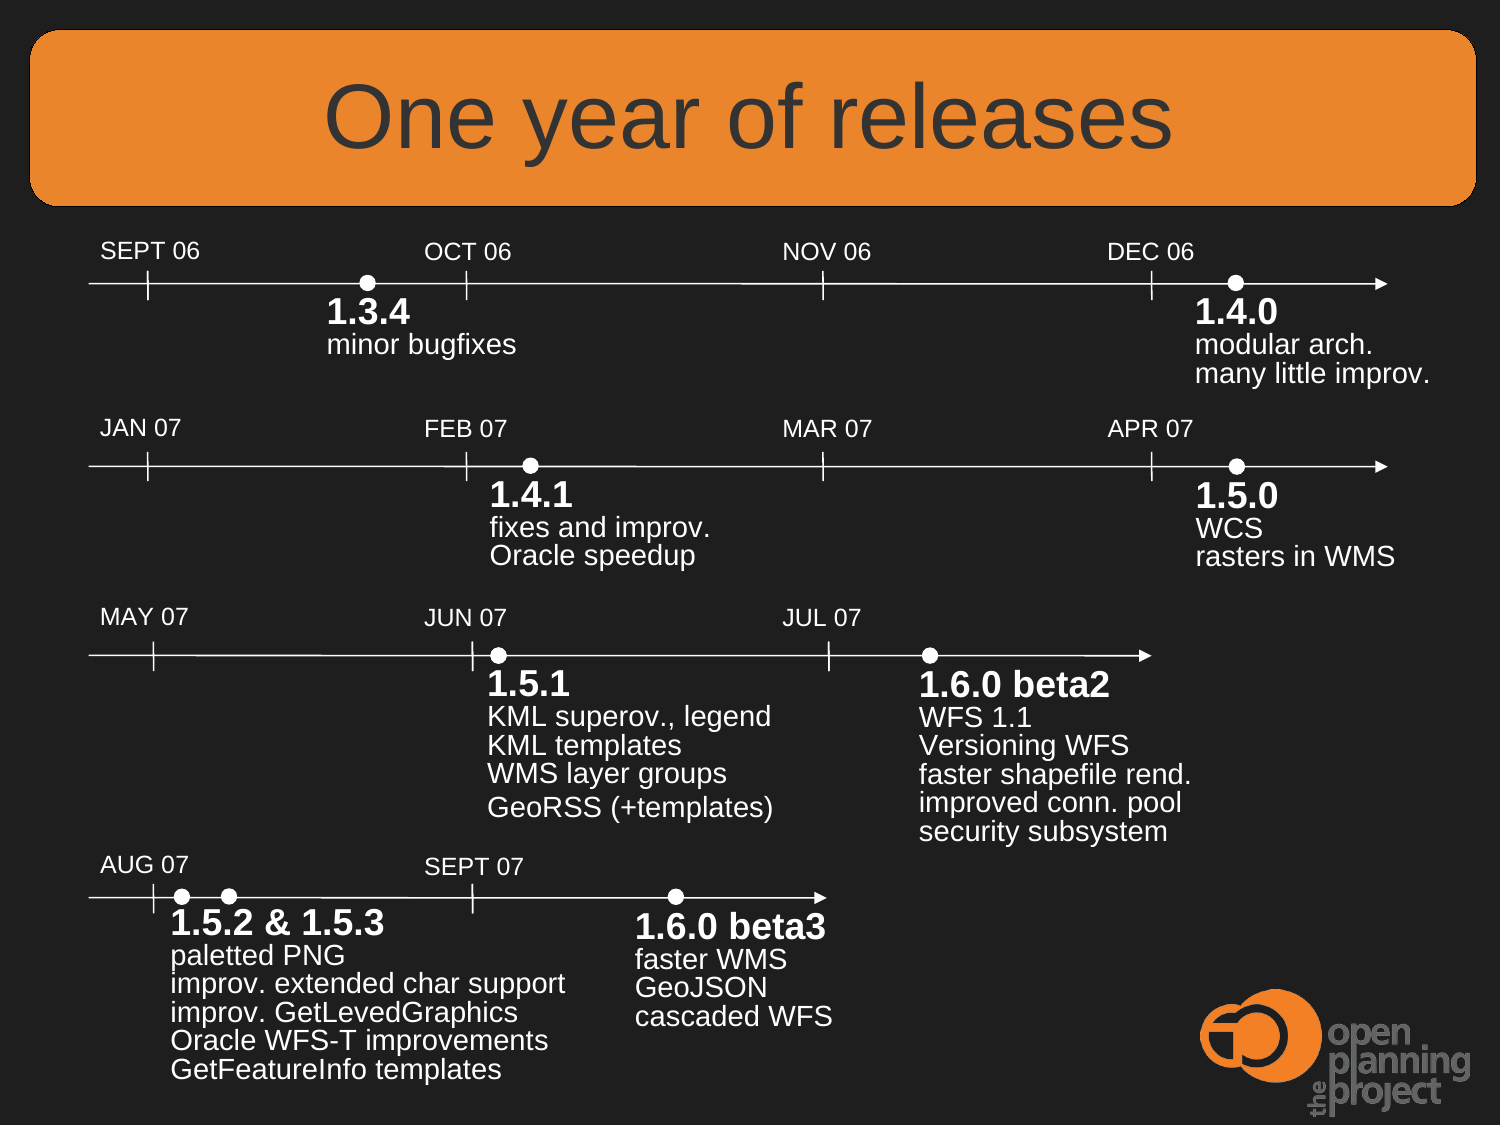

# One year of releases
SEPT 06
OCT 06
NOV 06
DEC 06
1.3.4
minor bugfixes
1.4.0
modular arch.
many little improv.
JAN 07
FEB 07
MAR 07
APR 07
1.4.1
fixes and improv.
Oracle speedup
1.5.0
WCS
rasters in WMS
MAY 07
JUN 07
JUL 07
1.5.1
KML superov., legend
KML templates
WMS layer groups
GeoRSS (+templates)‏
1.6.0 beta2
WFS 1.1
Versioning WFS
faster shapefile rend.
improved conn. pool
security subsystem
AUG 07
SEPT 07
1.5.2 & 1.5.3
paletted PNG
improv. extended char support
improv. GetLevedGraphics
Oracle WFS-T improvements
GetFeatureInfo templates
1.6.0 beta3
faster WMS
GeoJSON
cascaded WFS